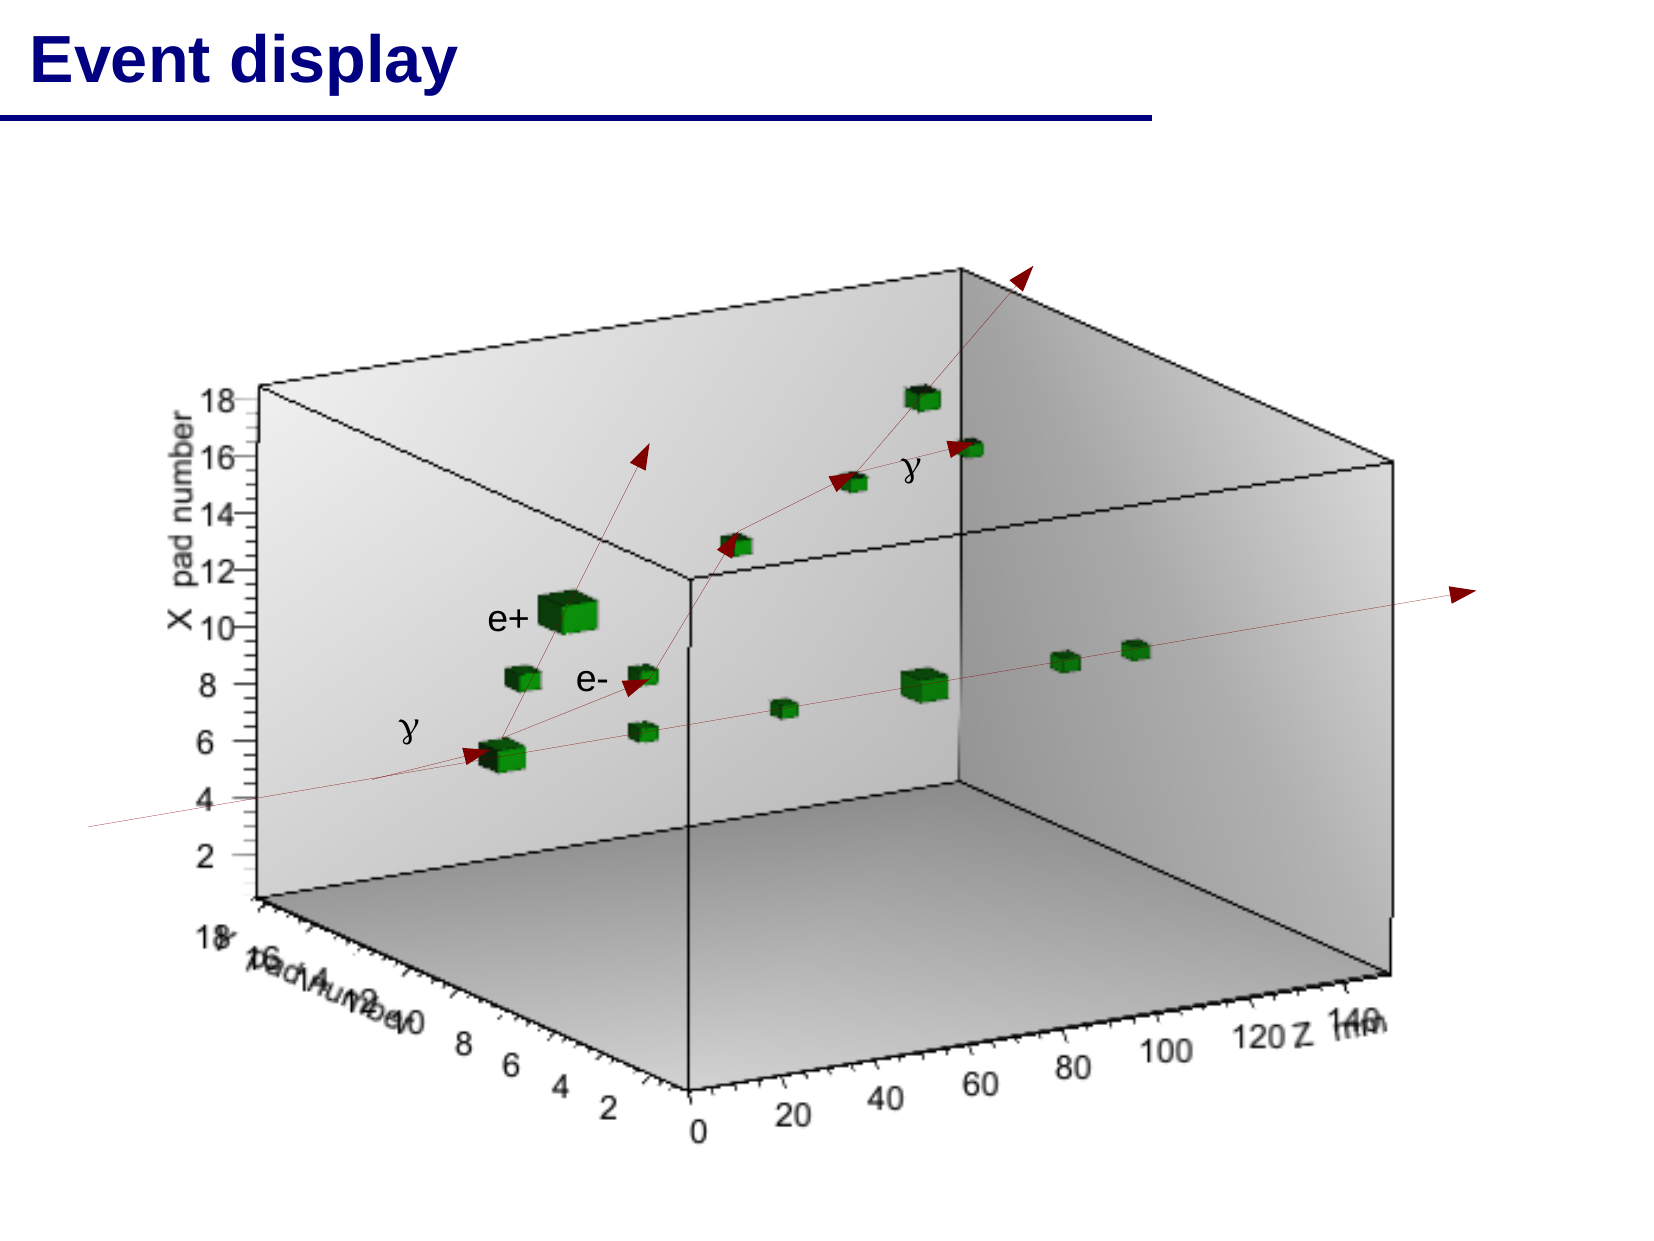

# Event display
g
e+
e-
g